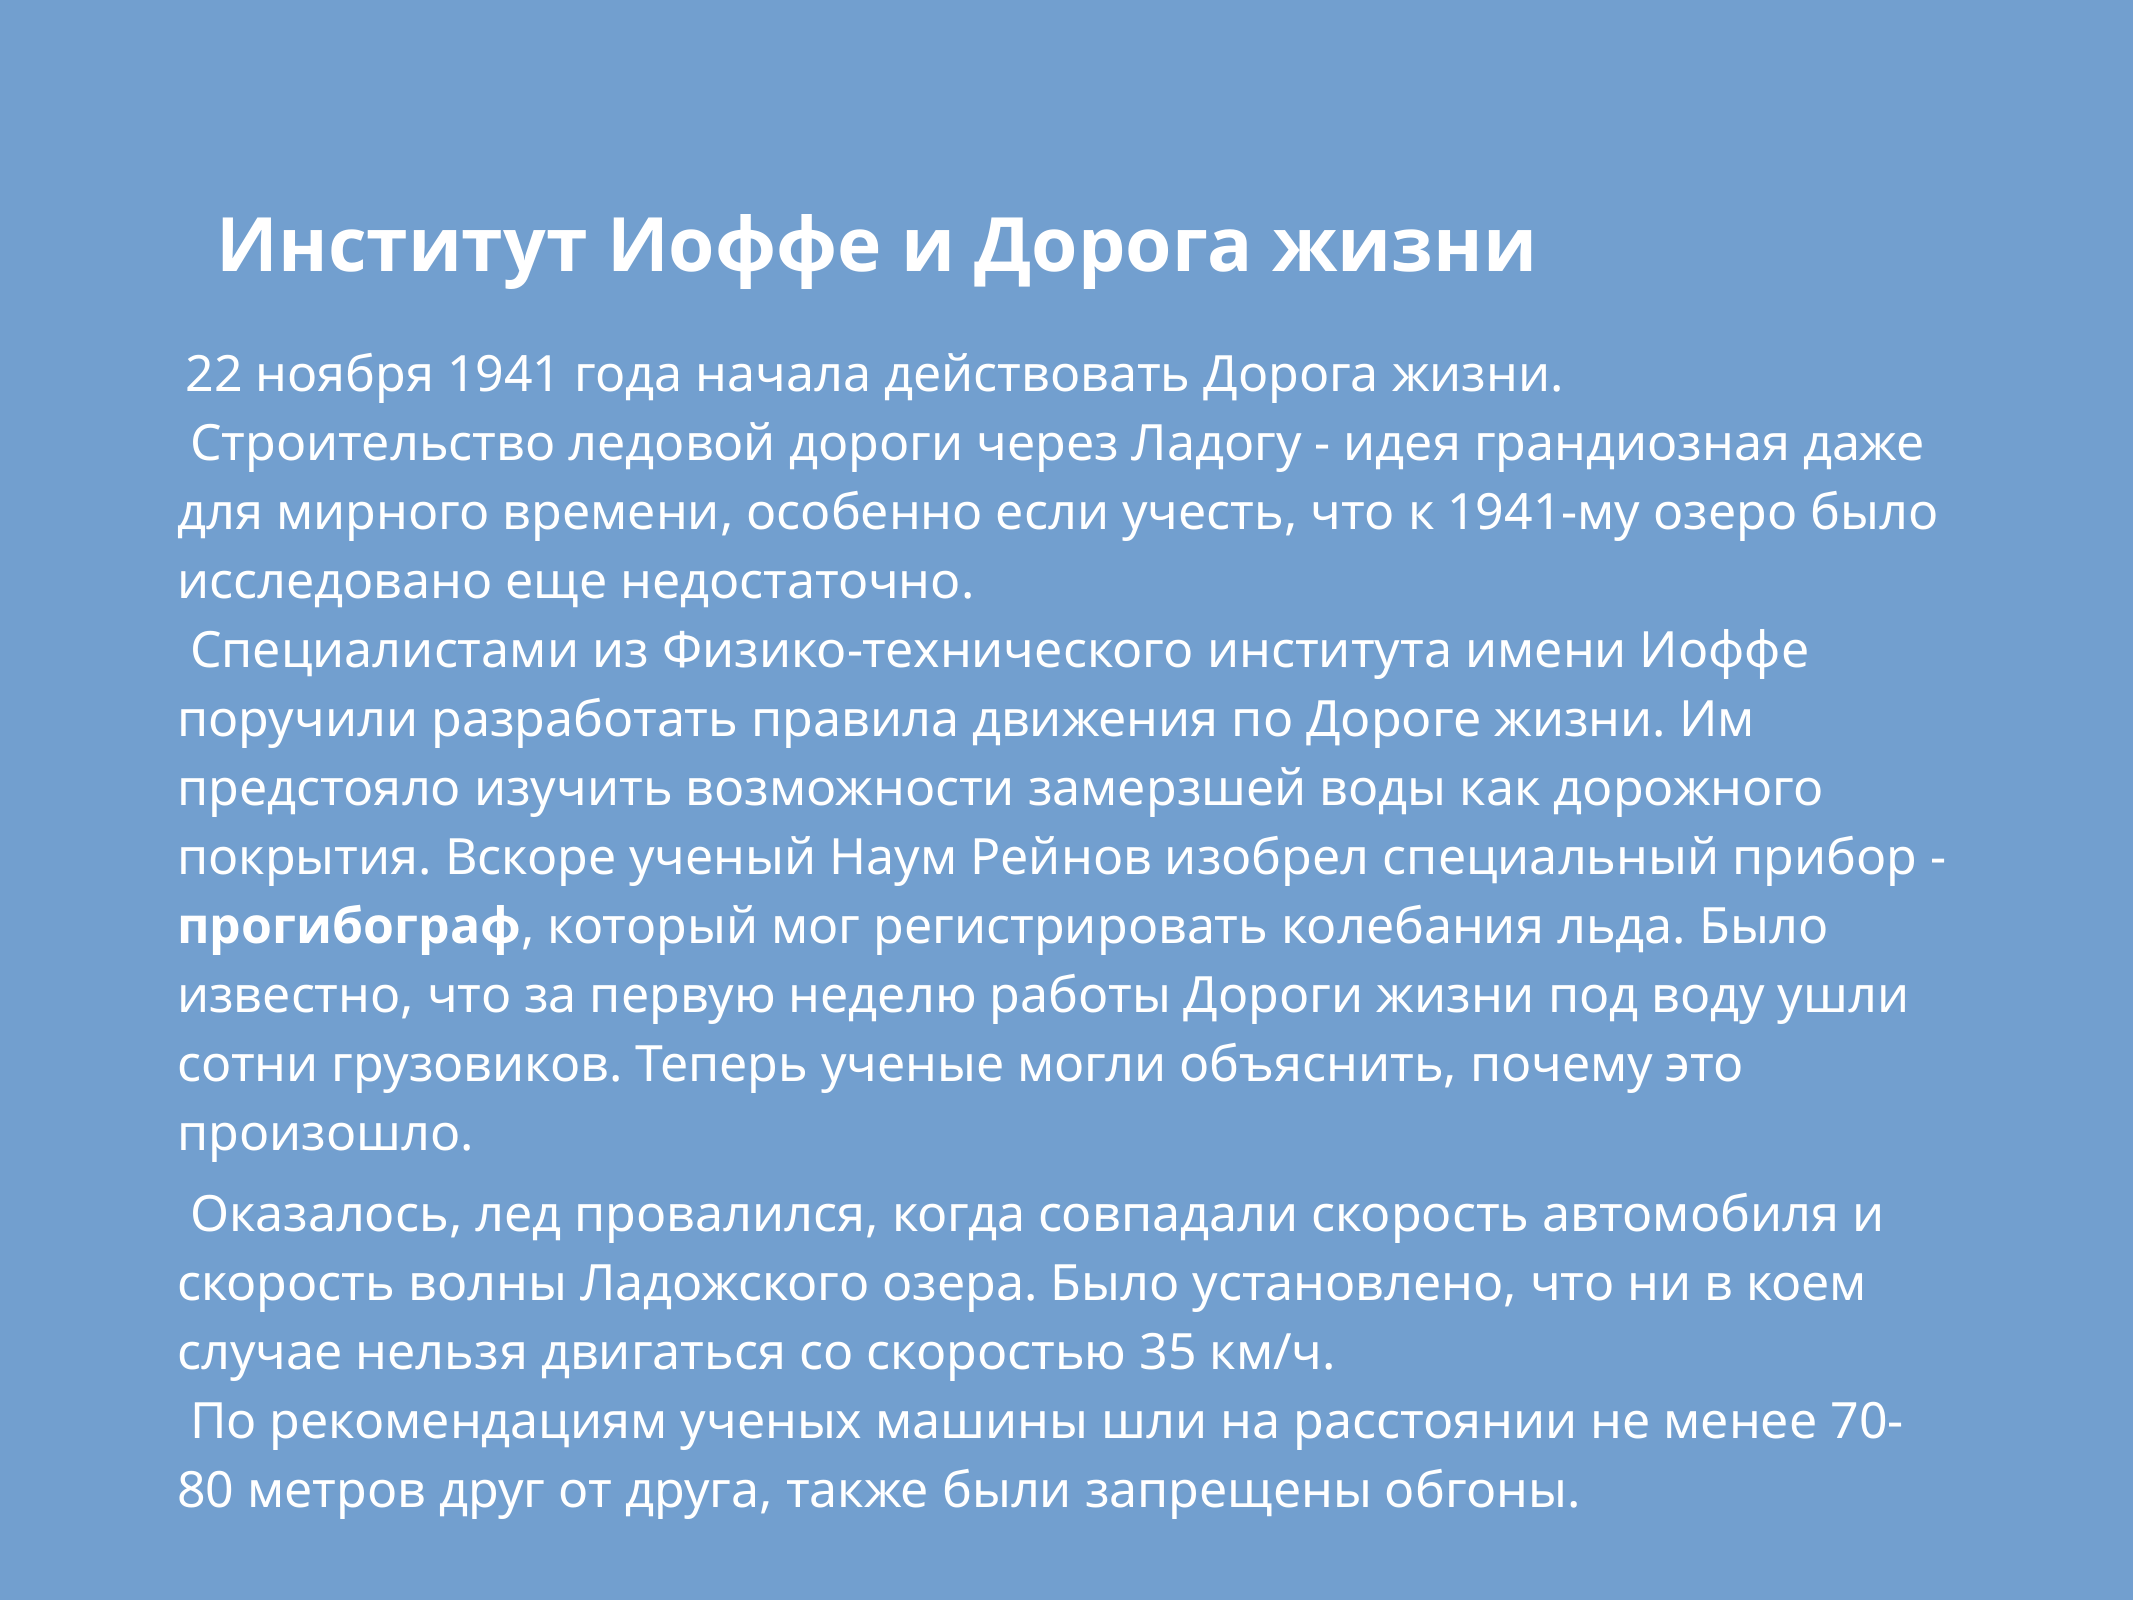

# Институт Иоффе и Дорога жизни
 22 ноября 1941 года начала действовать Дорога жизни.
 Строительство ледовой дороги через Ладогу - идея грандиозная даже для мирного времени, особенно если учесть, что к 1941-му озеро было исследовано еще недостаточно.
 Специалистами из Физико-технического института имени Иоффе поручили разработать правила движения по Дороге жизни. Им предстояло изучить возможности замерзшей воды как дорожного покрытия. Вскоре ученый Наум Рейнов изобрел специальный прибор - прогибограф, который мог регистрировать колебания льда. Было известно, что за первую неделю работы Дороги жизни под воду ушли сотни грузовиков. Теперь ученые могли объяснить, почему это произошло.
 Оказалось, лед провалился, когда совпадали скорость автомобиля и скорость волны Ладожского озера. Было установлено, что ни в коем случае нельзя двигаться со скоростью 35 км/ч. 
 По рекомендациям ученых машины шли на расстоянии не менее 70-80 метров друг от друга, также были запрещены обгоны.